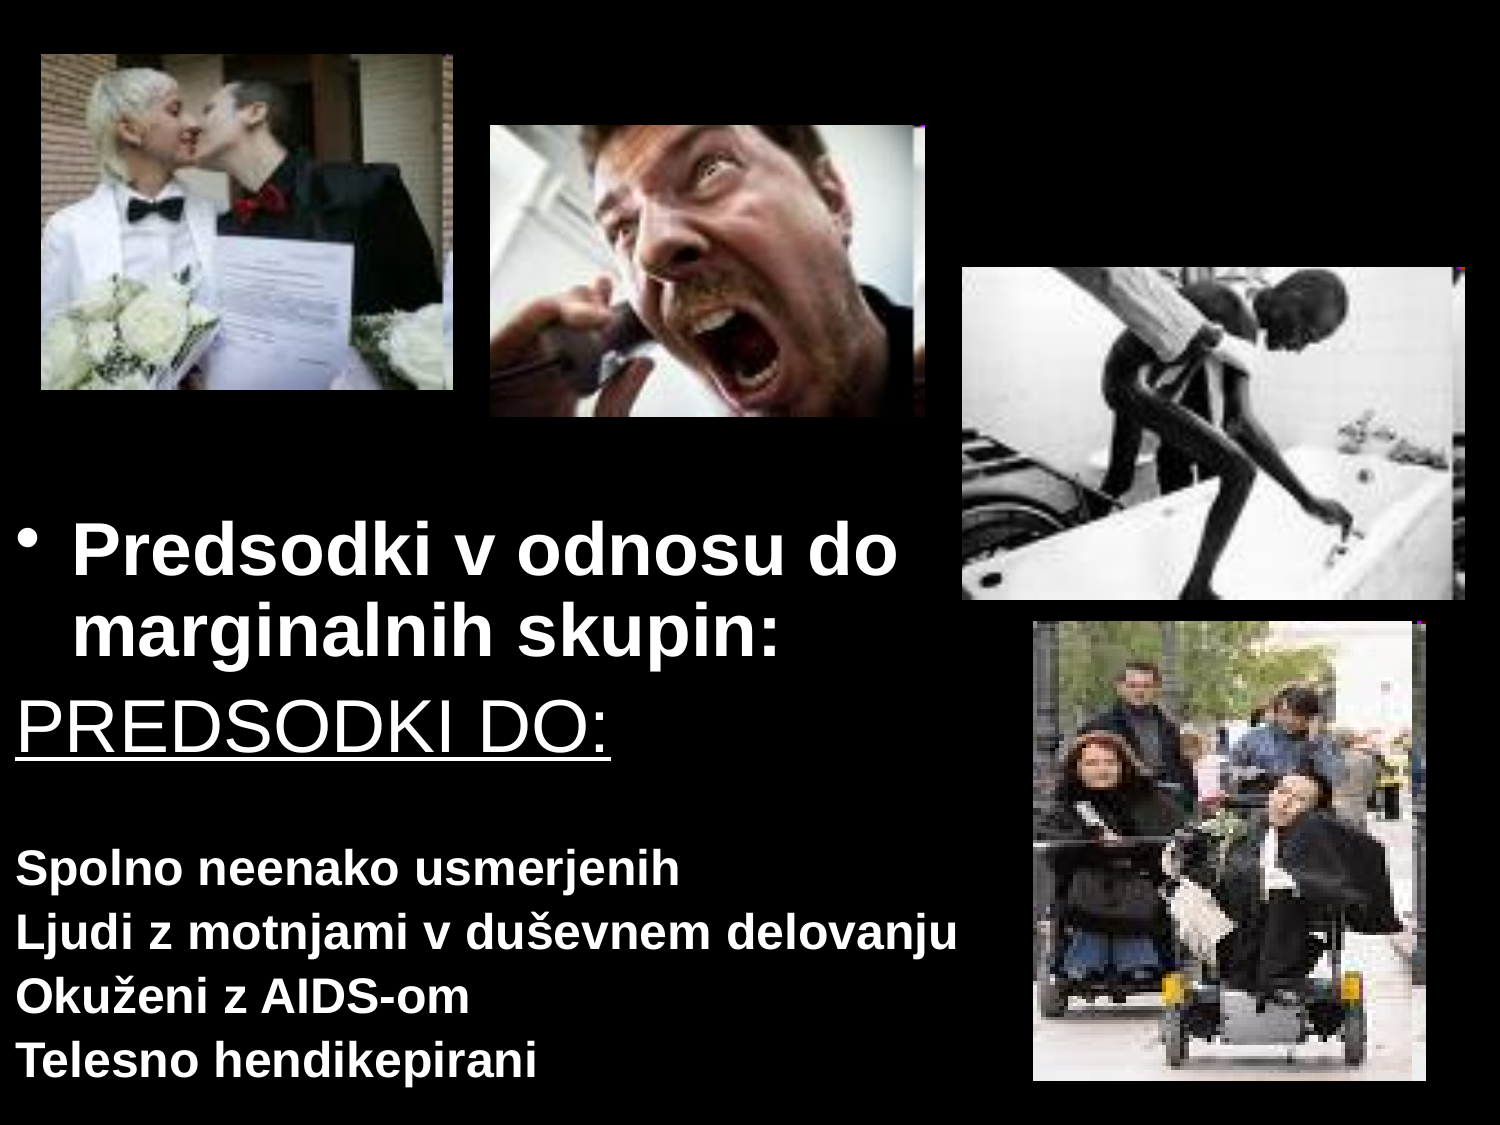

# Predsodki v odnosu do marginalnih skupin:
PREDSODKI DO:
Spolno neenako usmerjenih
Ljudi z motnjami v duševnem delovanju
Okuženi z AIDS-om
Telesno hendikepirani